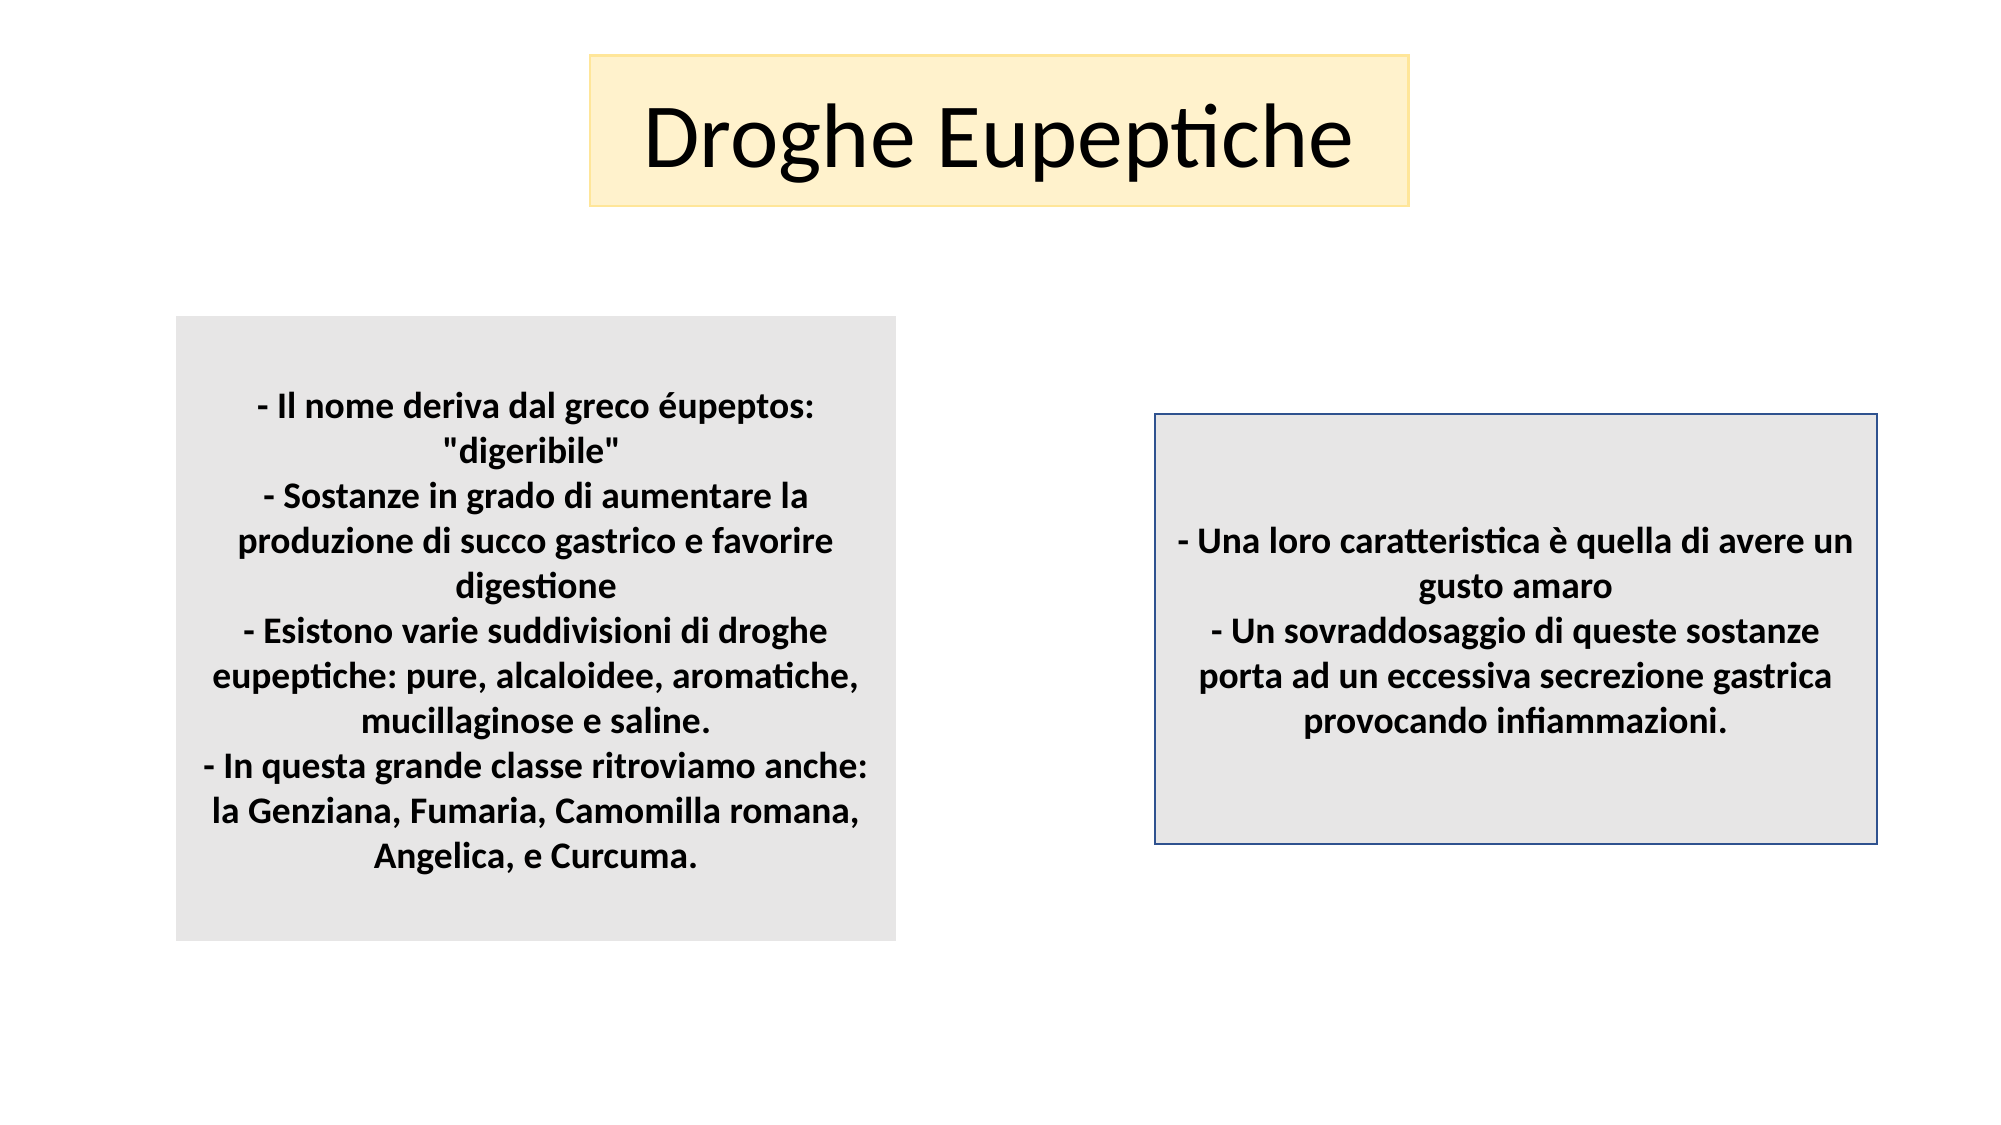

Droghe Eupeptiche
- Il nome deriva dal greco éupeptos: "digeribile"
- Sostanze in grado di aumentare la produzione di succo gastrico e favorire digestione
- Esistono varie suddivisioni di droghe eupeptiche: pure, alcaloidee, aromatiche, mucillaginose e saline.
- In questa grande classe ritroviamo anche: la Genziana, Fumaria, Camomilla romana, Angelica, e Curcuma.
- Una loro caratteristica è quella di avere un gusto amaro
- Un sovraddosaggio di queste sostanze porta ad un eccessiva secrezione gastrica provocando infiammazioni.